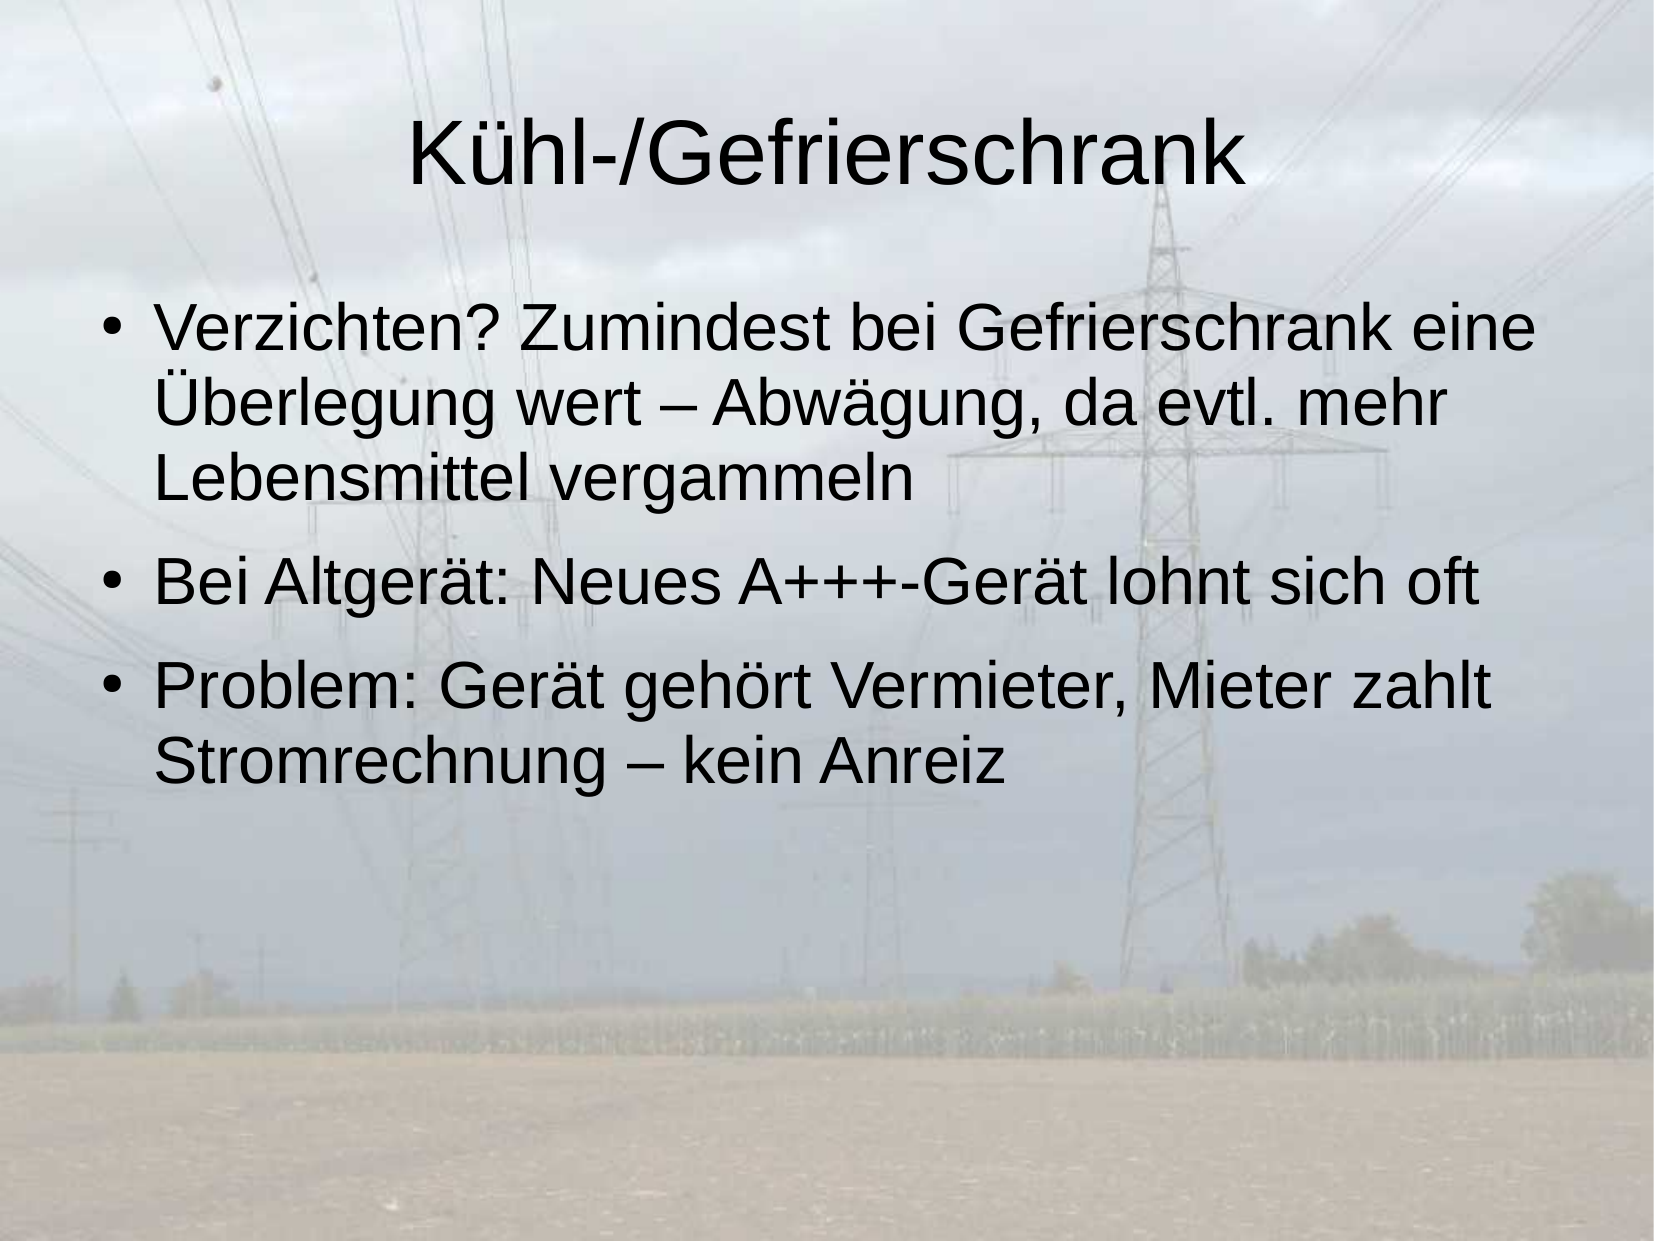

# Kühl-/Gefrierschrank
Verzichten? Zumindest bei Gefrierschrank eine Überlegung wert – Abwägung, da evtl. mehr Lebensmittel vergammeln
Bei Altgerät: Neues A+++-Gerät lohnt sich oft
Problem: Gerät gehört Vermieter, Mieter zahlt Stromrechnung – kein Anreiz